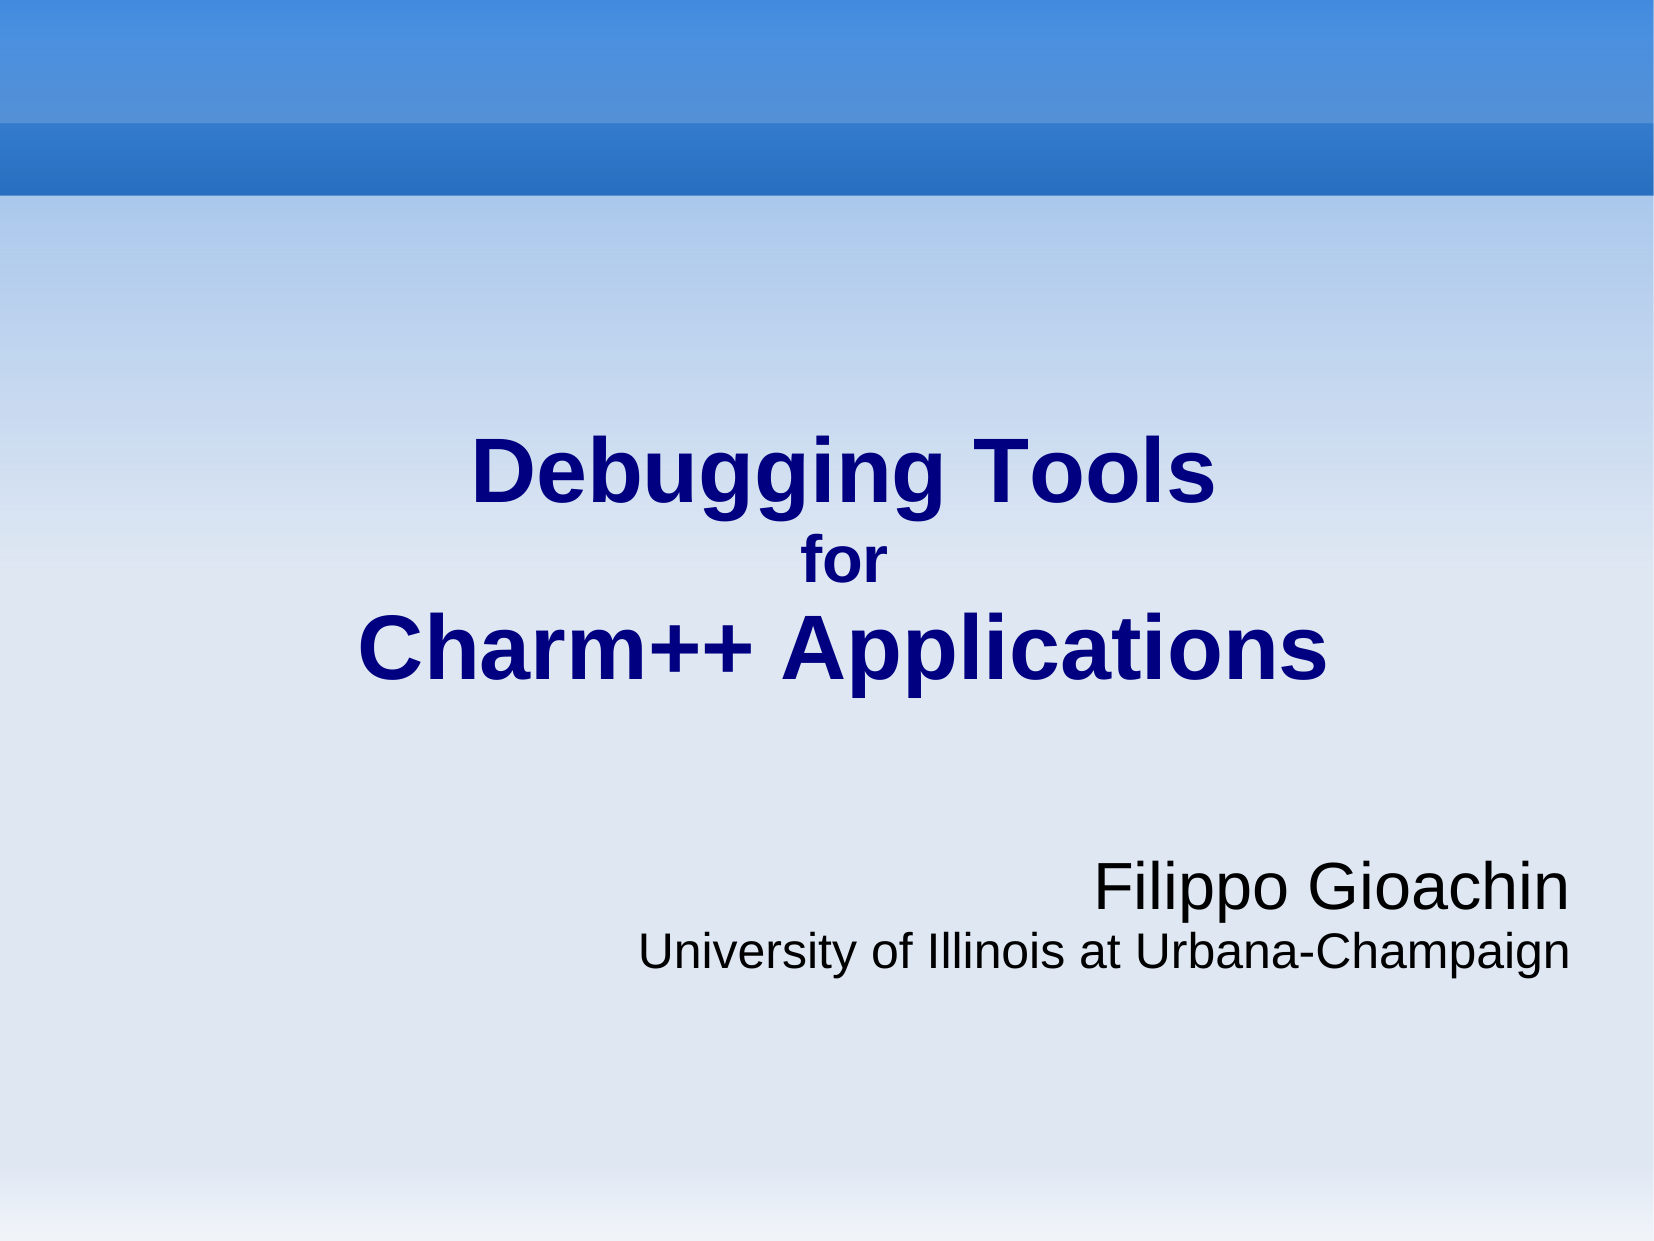

Debugging Tools
for
Charm++ Applications
Filippo Gioachin
University of Illinois at Urbana-Champaign